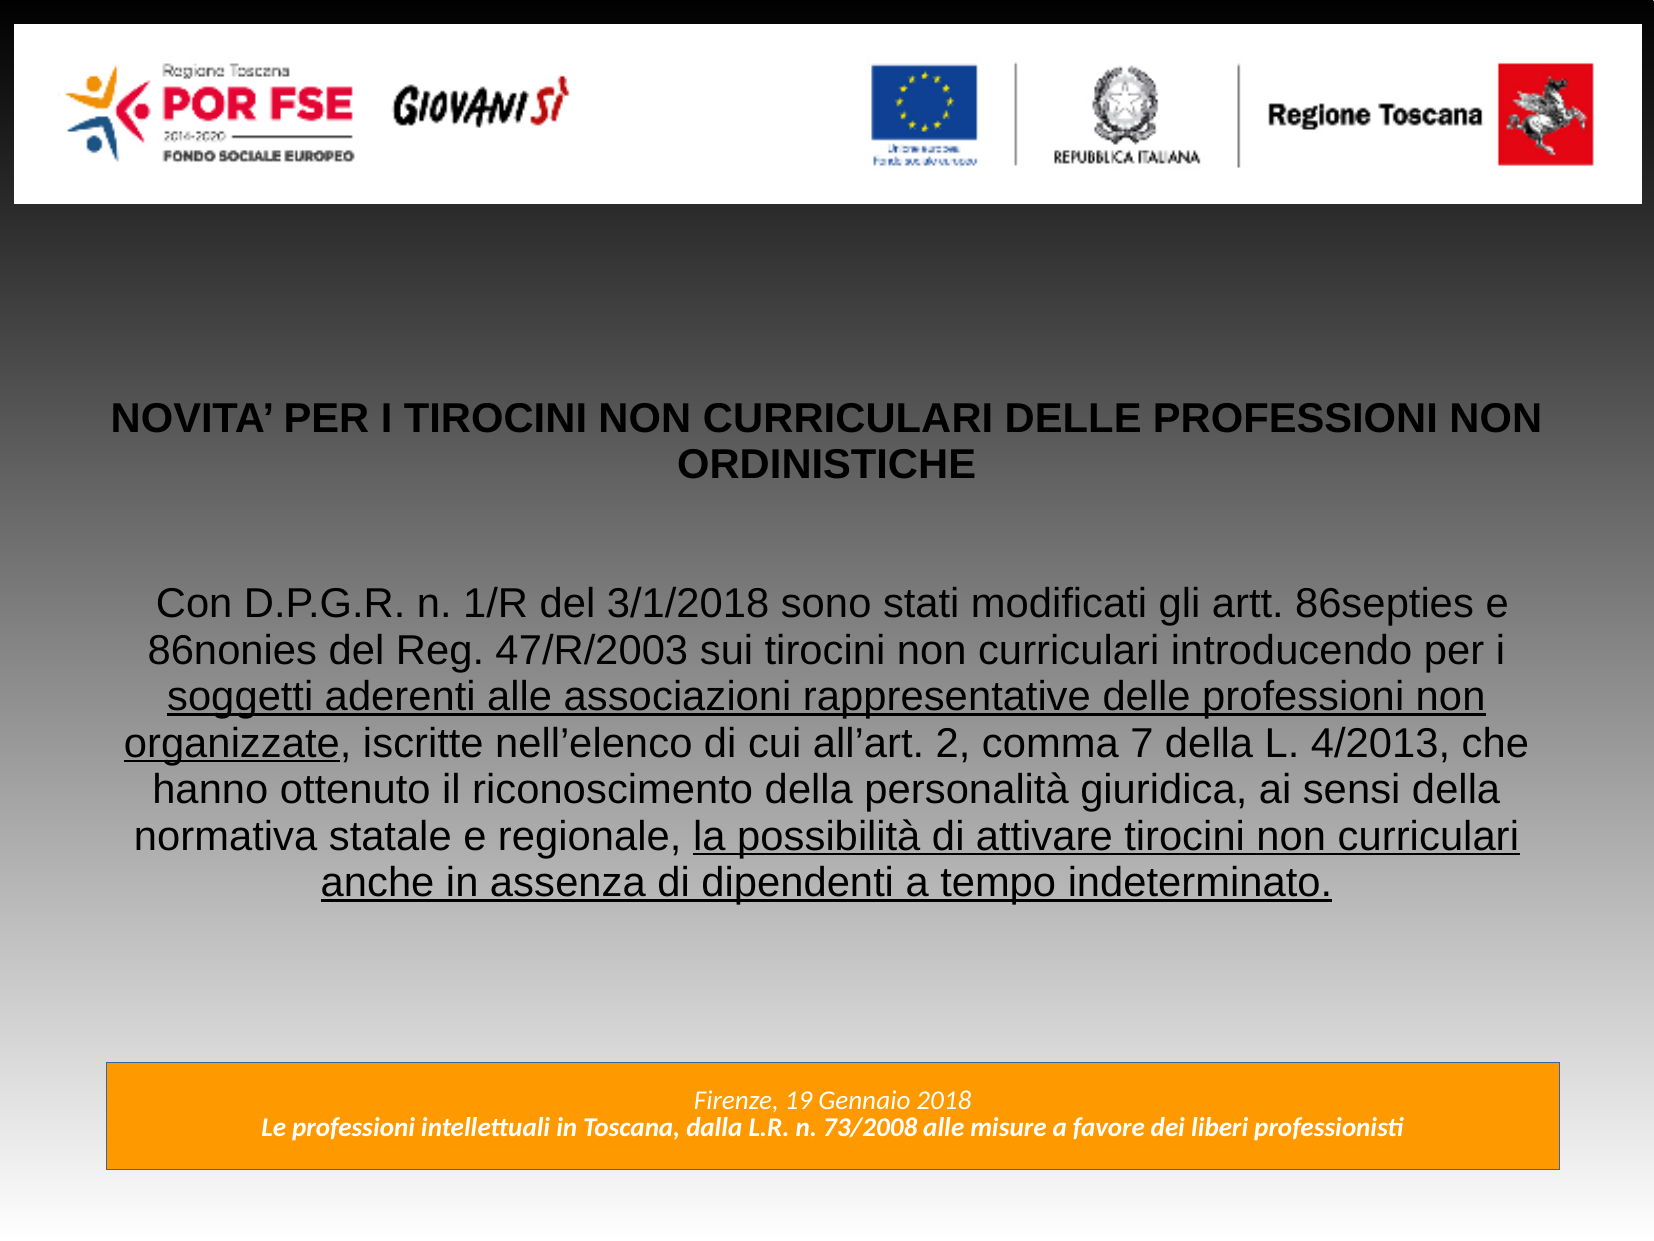

#
NOVITA’ PER I TIROCINI NON CURRICULARI DELLE PROFESSIONI NON ORDINISTICHE
 Con D.P.G.R. n. 1/R del 3/1/2018 sono stati modificati gli artt. 86septies e 86nonies del Reg. 47/R/2003 sui tirocini non curriculari introducendo per i soggetti aderenti alle associazioni rappresentative delle professioni non organizzate, iscritte nell’elenco di cui all’art. 2, comma 7 della L. 4/2013, che hanno ottenuto il riconoscimento della personalità giuridica, ai sensi della normativa statale e regionale, la possibilità di attivare tirocini non curriculari anche in assenza di dipendenti a tempo indeterminato.
Firenze, 19 Gennaio 2018
Le professioni intellettuali in Toscana, dalla L.R. n. 73/2008 alle misure a favore dei liberi professionisti